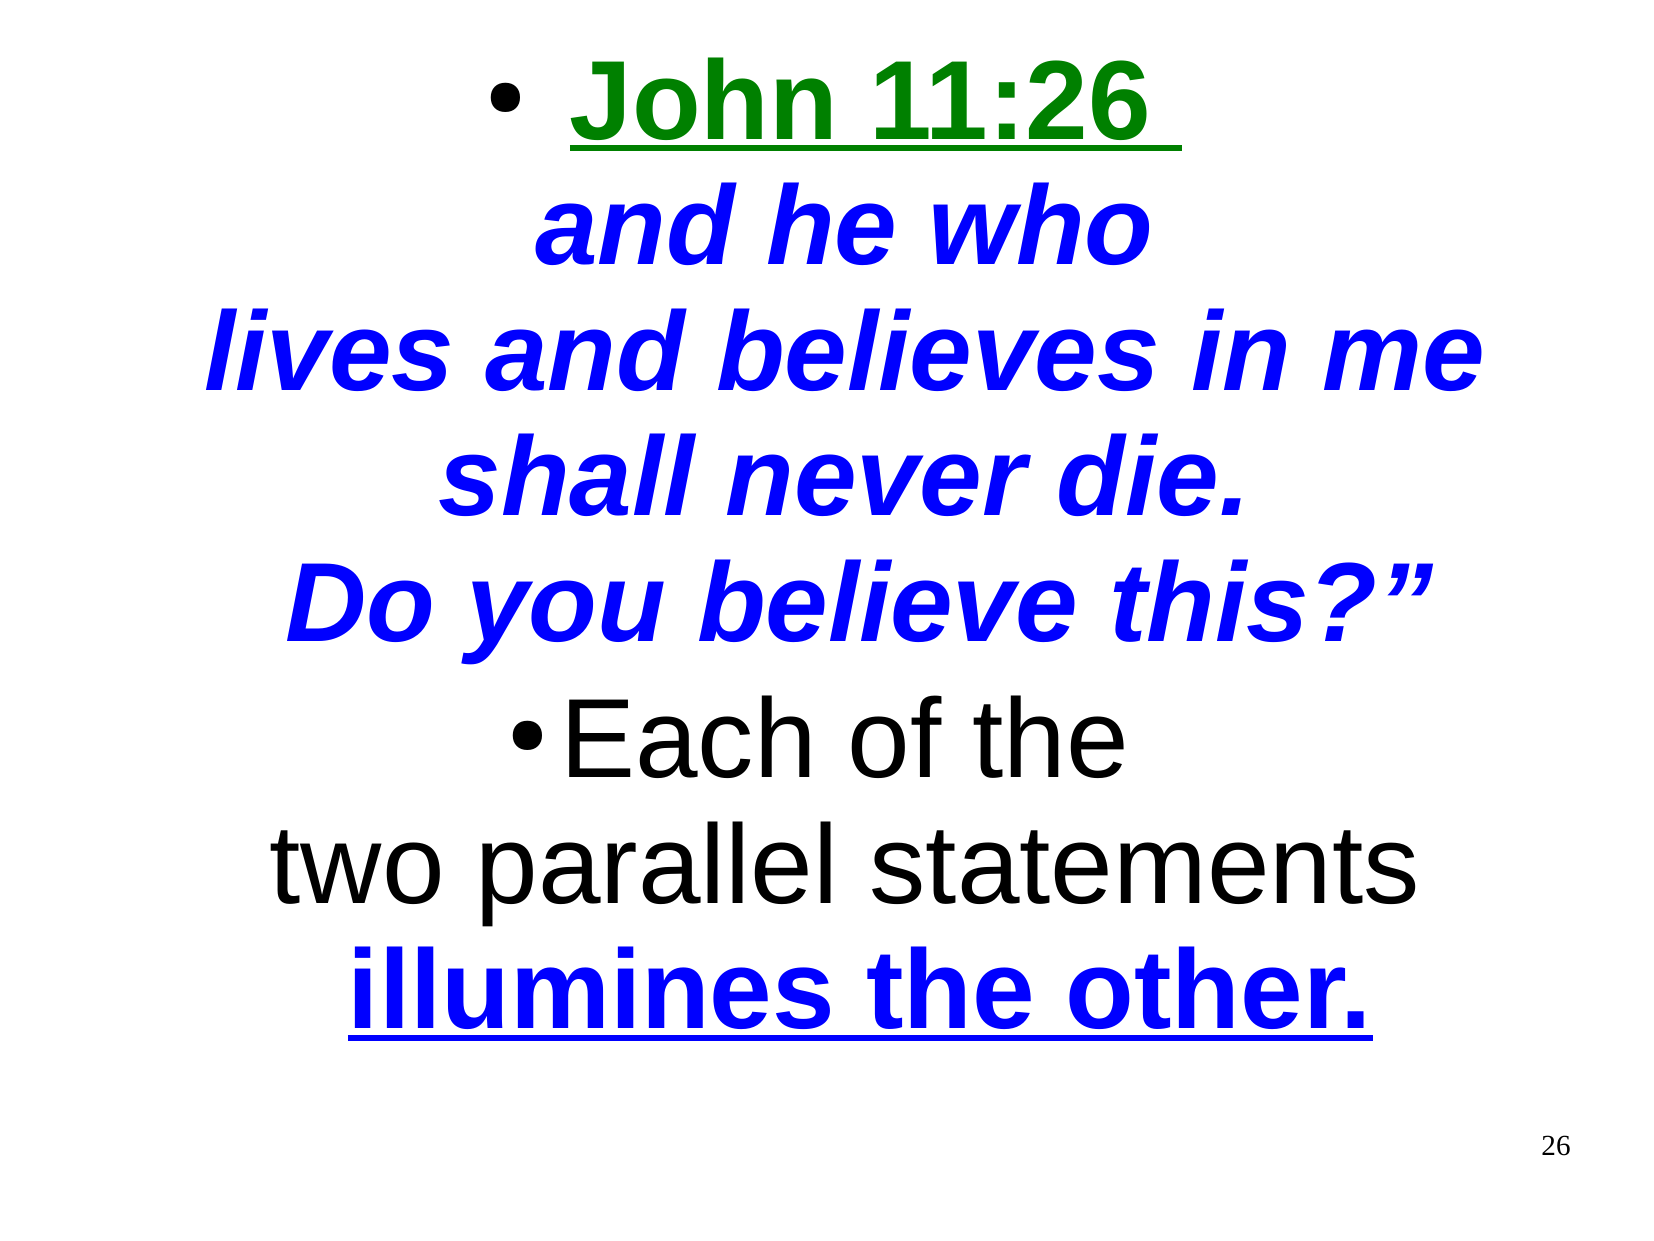

# John 11:26 ​and he who lives and believes in me shall never die. Do you believe this?”
Each of the
two parallel statements
illumines the other.
26